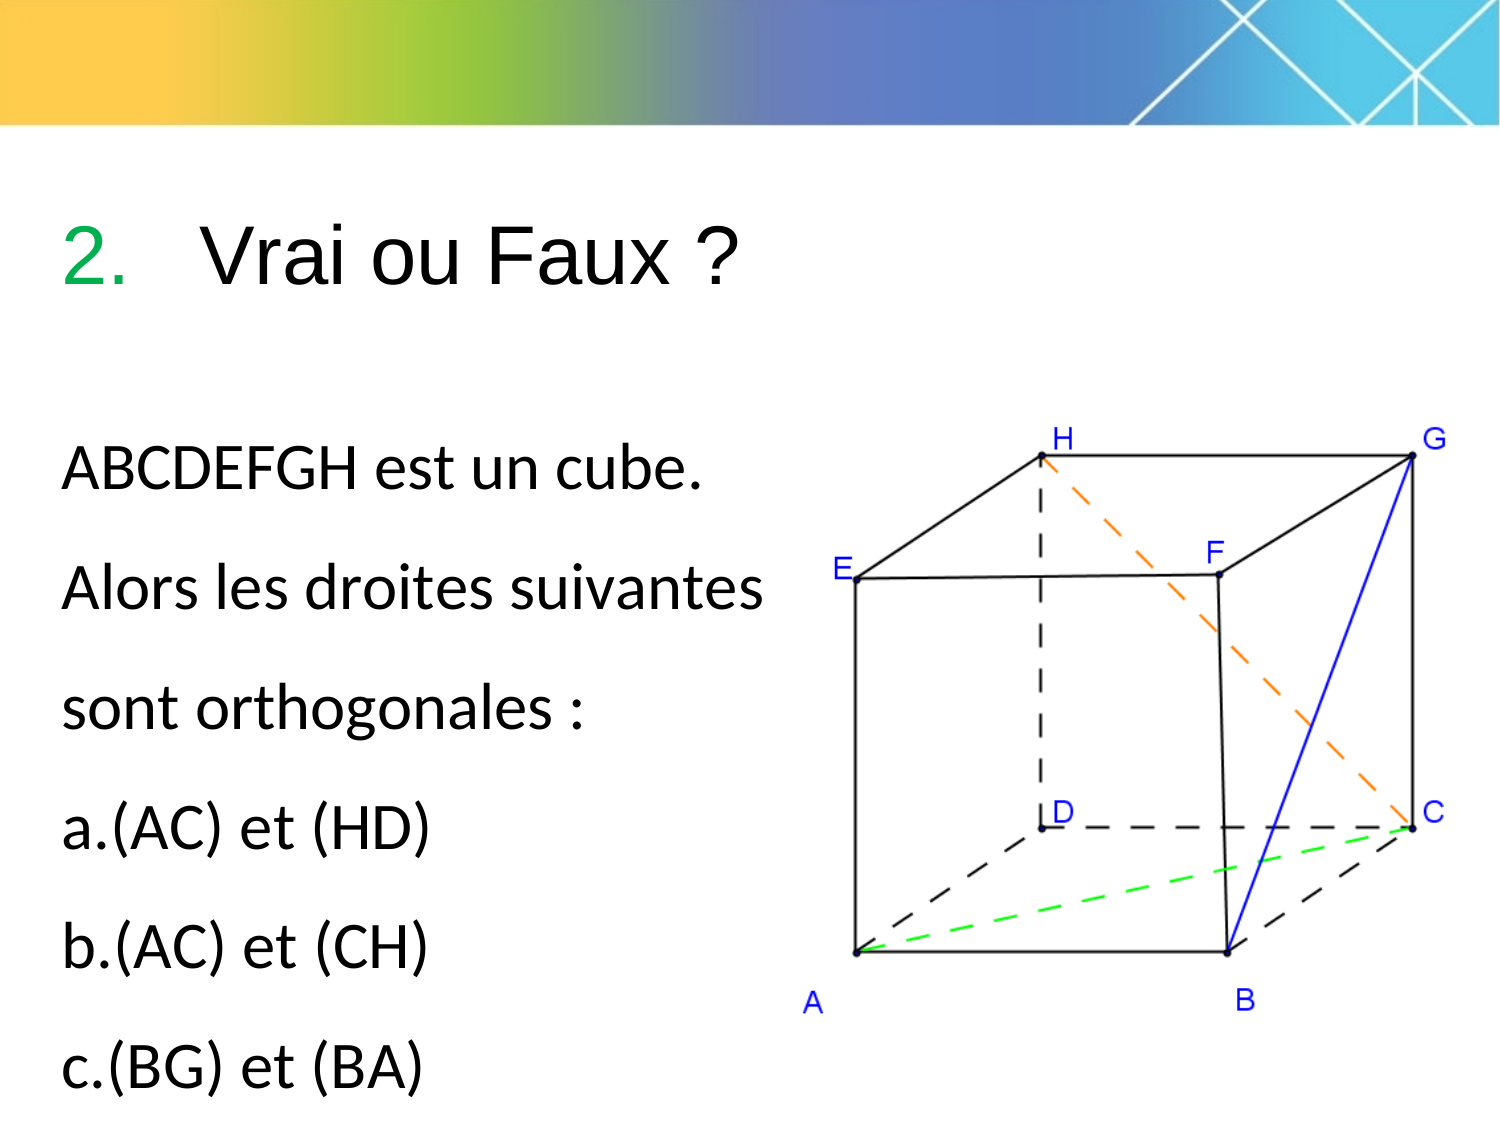

Vrai ou Faux ?
ABCDEFGH est un cube.
Alors les droites suivantes
sont orthogonales :
(AC) et (HD)
(AC) et (CH)
(BG) et (BA)